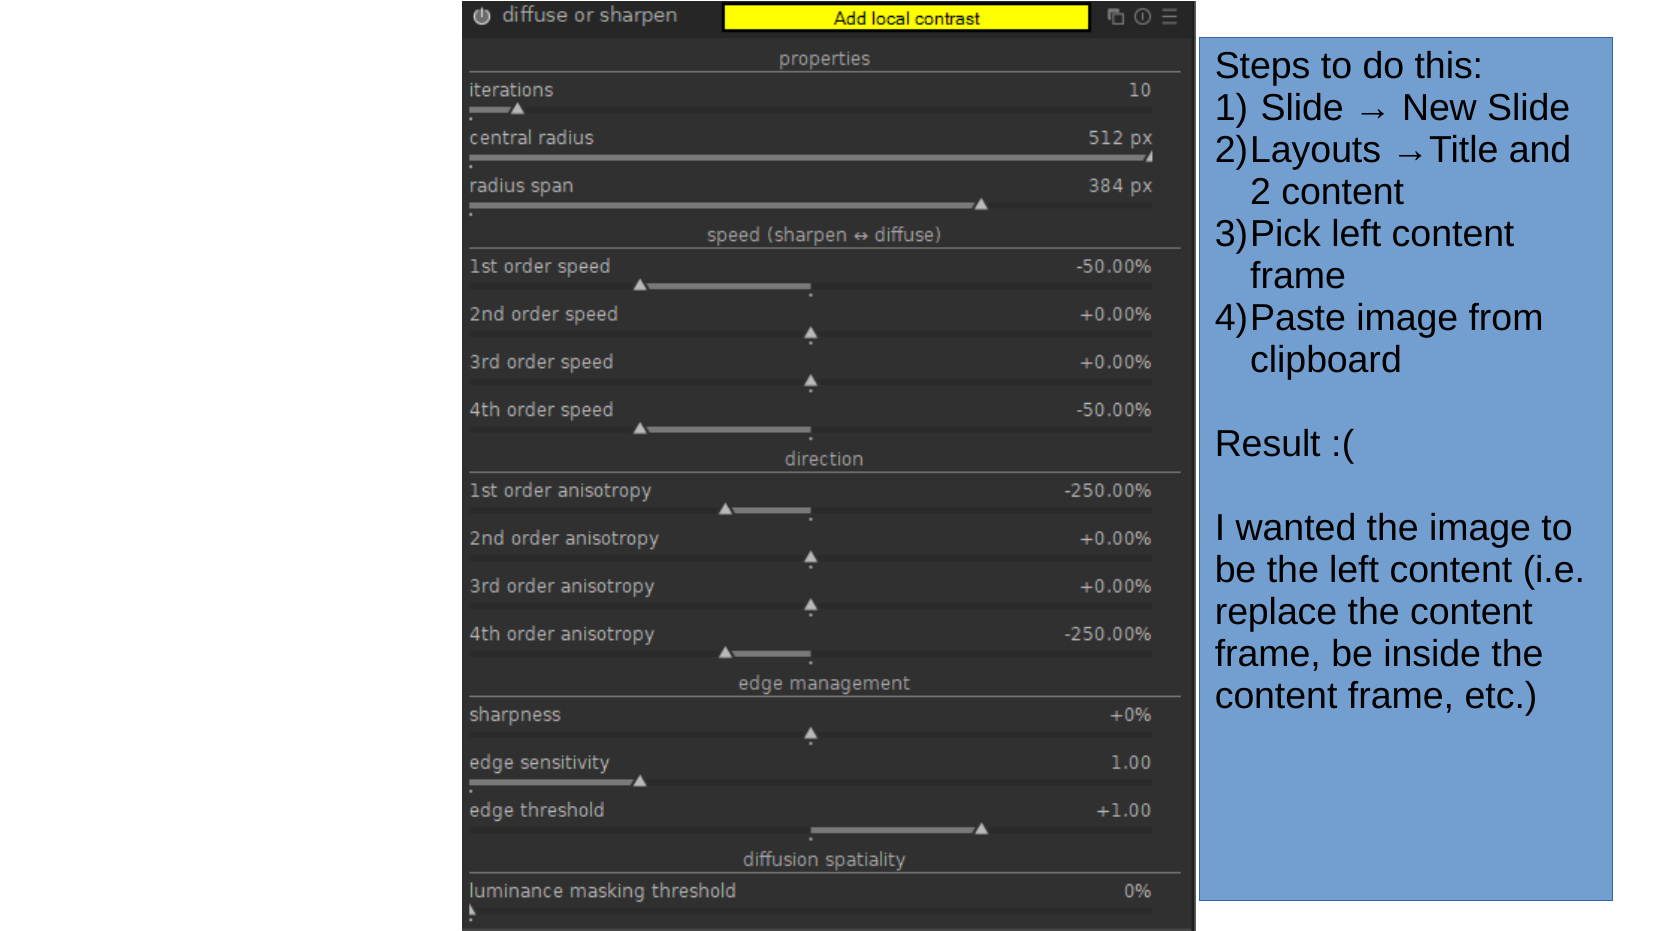

#
Steps to do this:
 Slide → New Slide
Layouts →Title and 2 content
Pick left content frame
Paste image from clipboard
Result :(
I wanted the image to be the left content (i.e. replace the content frame, be inside the content frame, etc.)